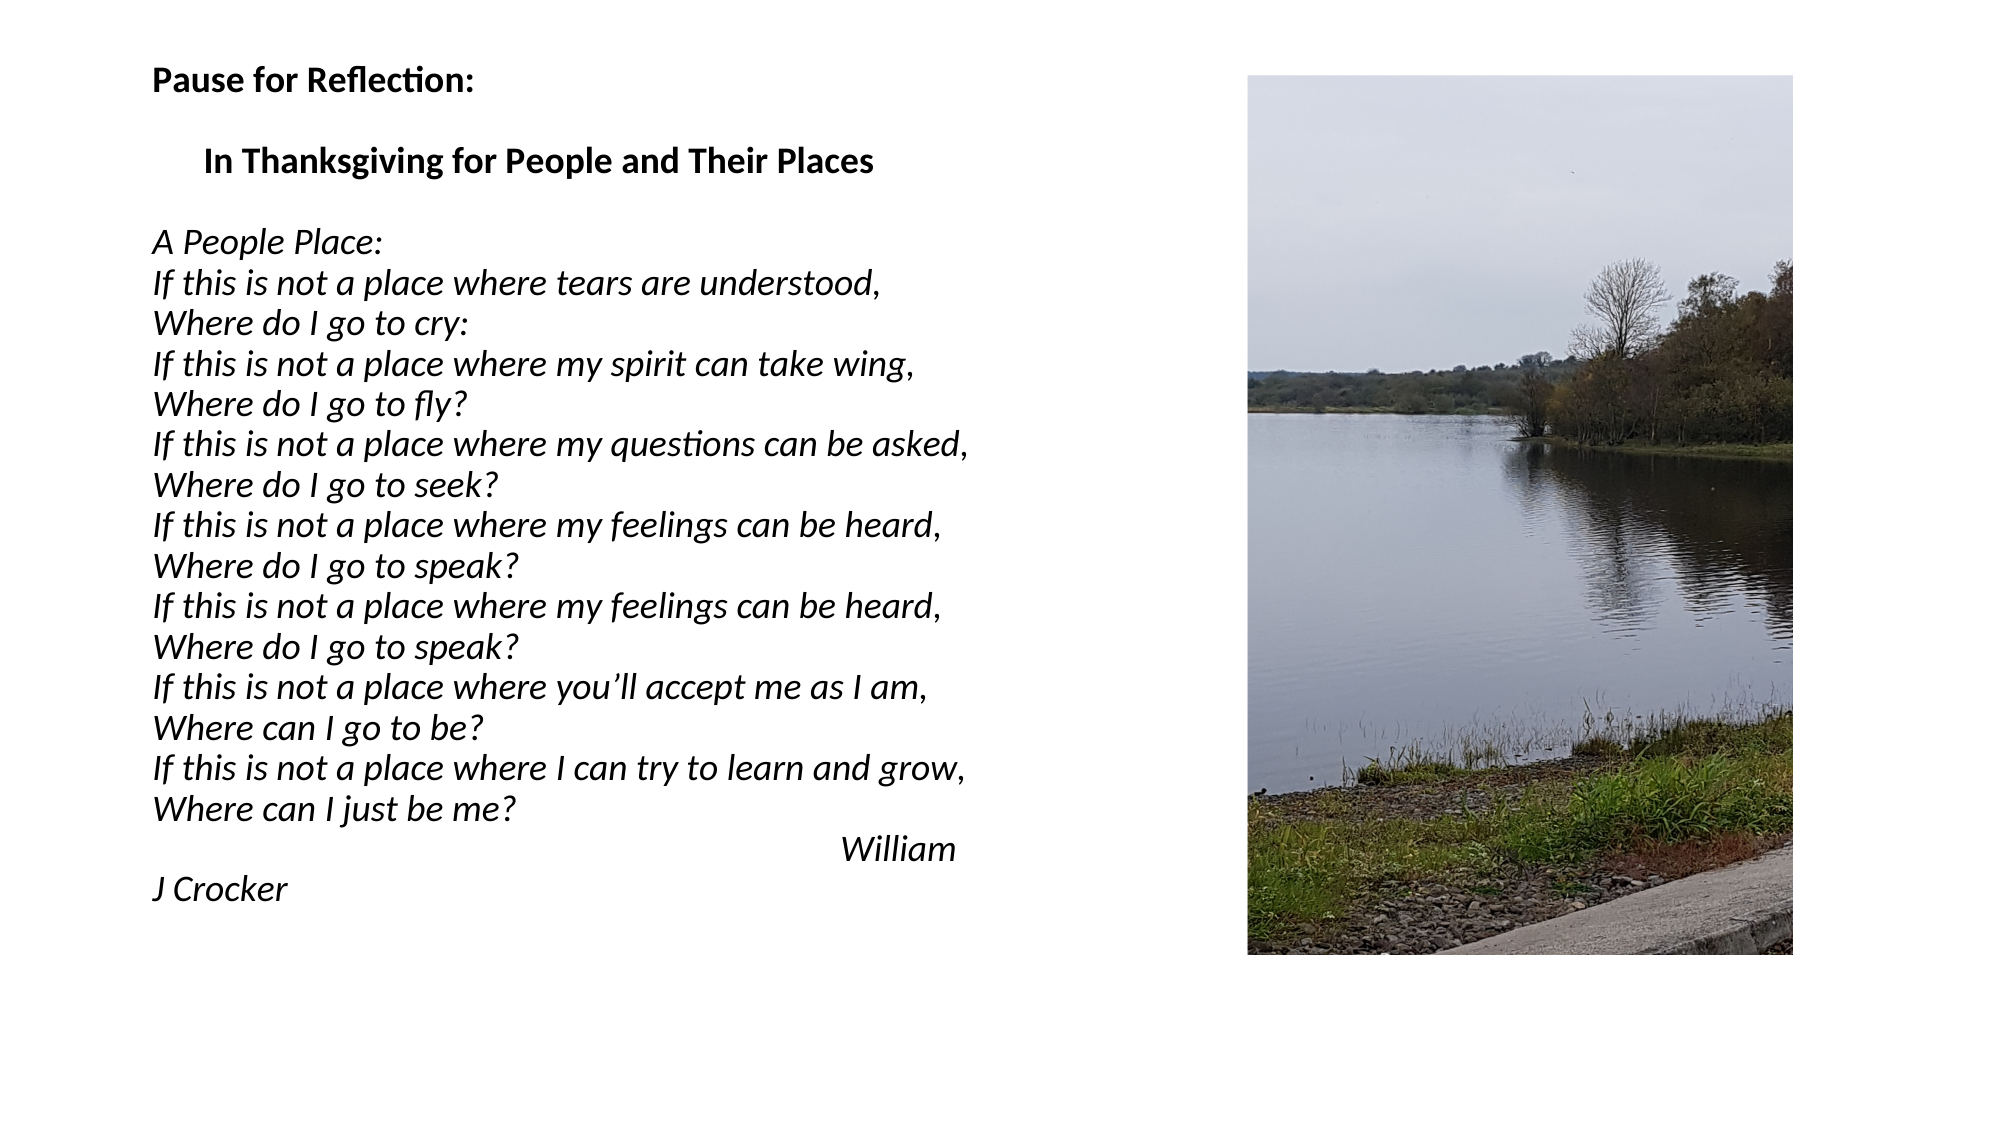

# Pause for Reflection:
 In Thanksgiving for People and Their Places
A People Place:
If this is not a place where tears are understood,
Where do I go to cry:
If this is not a place where my spirit can take wing,
Where do I go to fly?
If this is not a place where my questions can be asked,
Where do I go to seek?
If this is not a place where my feelings can be heard,
Where do I go to speak?
If this is not a place where my feelings can be heard,
Where do I go to speak?
If this is not a place where you’ll accept me as I am,
Where can I go to be?
If this is not a place where I can try to learn and grow,
Where can I just be me?
						 William J Crocker